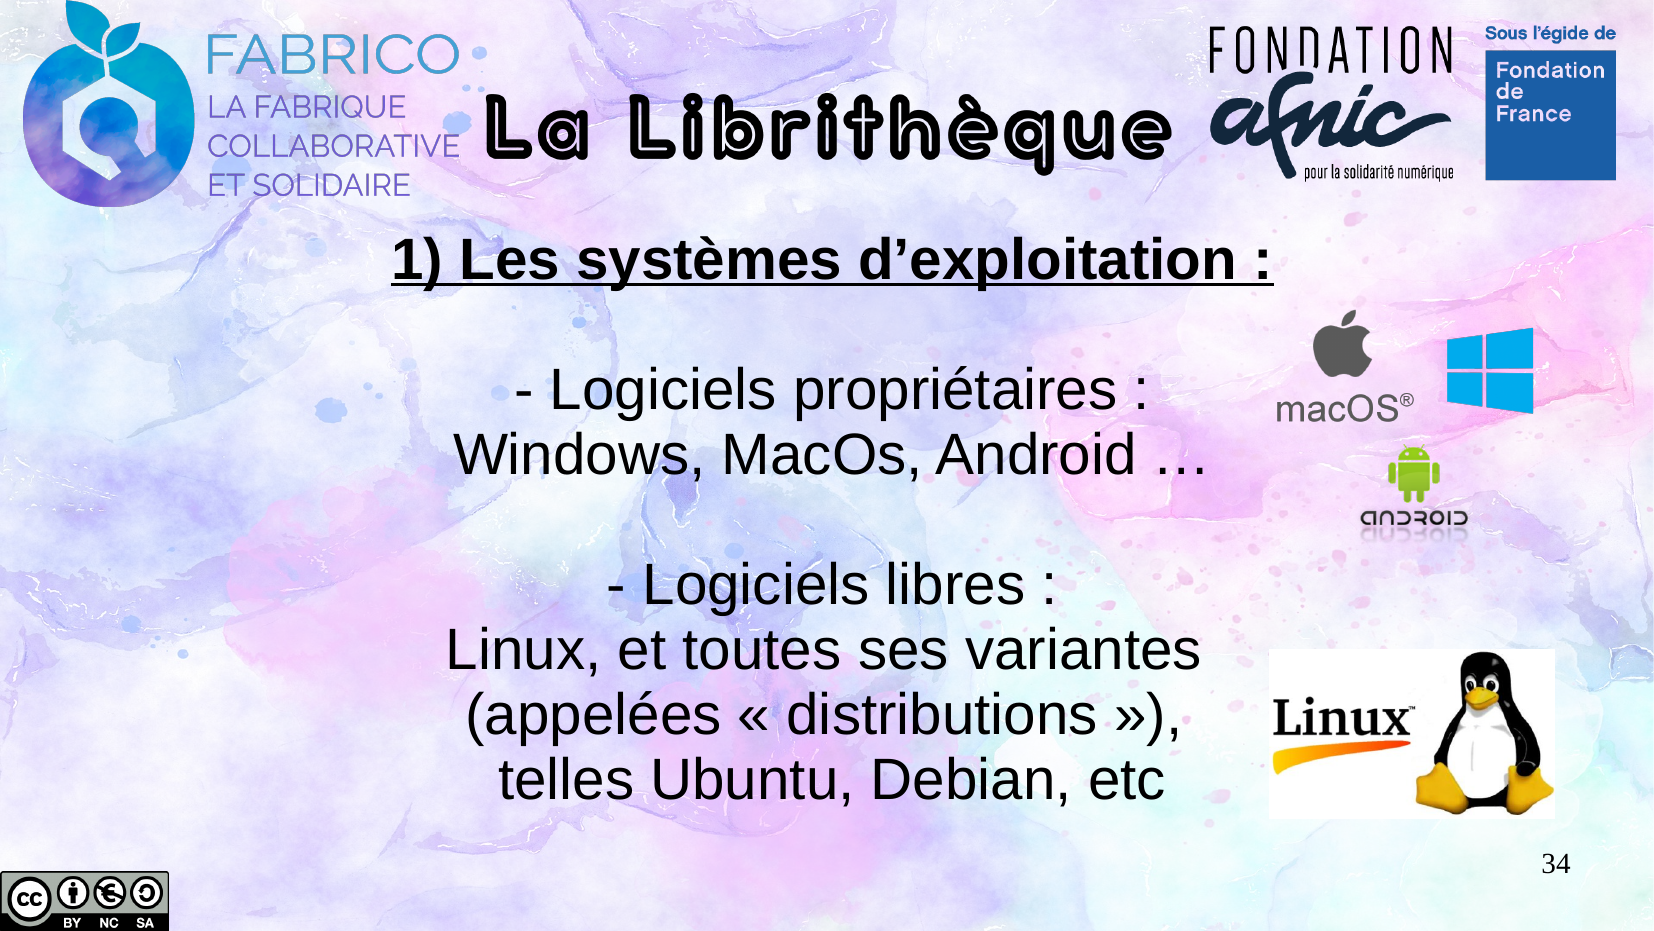

# 1) Les systèmes d’exploitation :
- Logiciels propriétaires :
Windows, MacOs, Android …
- Logiciels libres :
Linux, et toutes ses variantes
(appelées « distributions »),
telles Ubuntu, Debian, etc
34